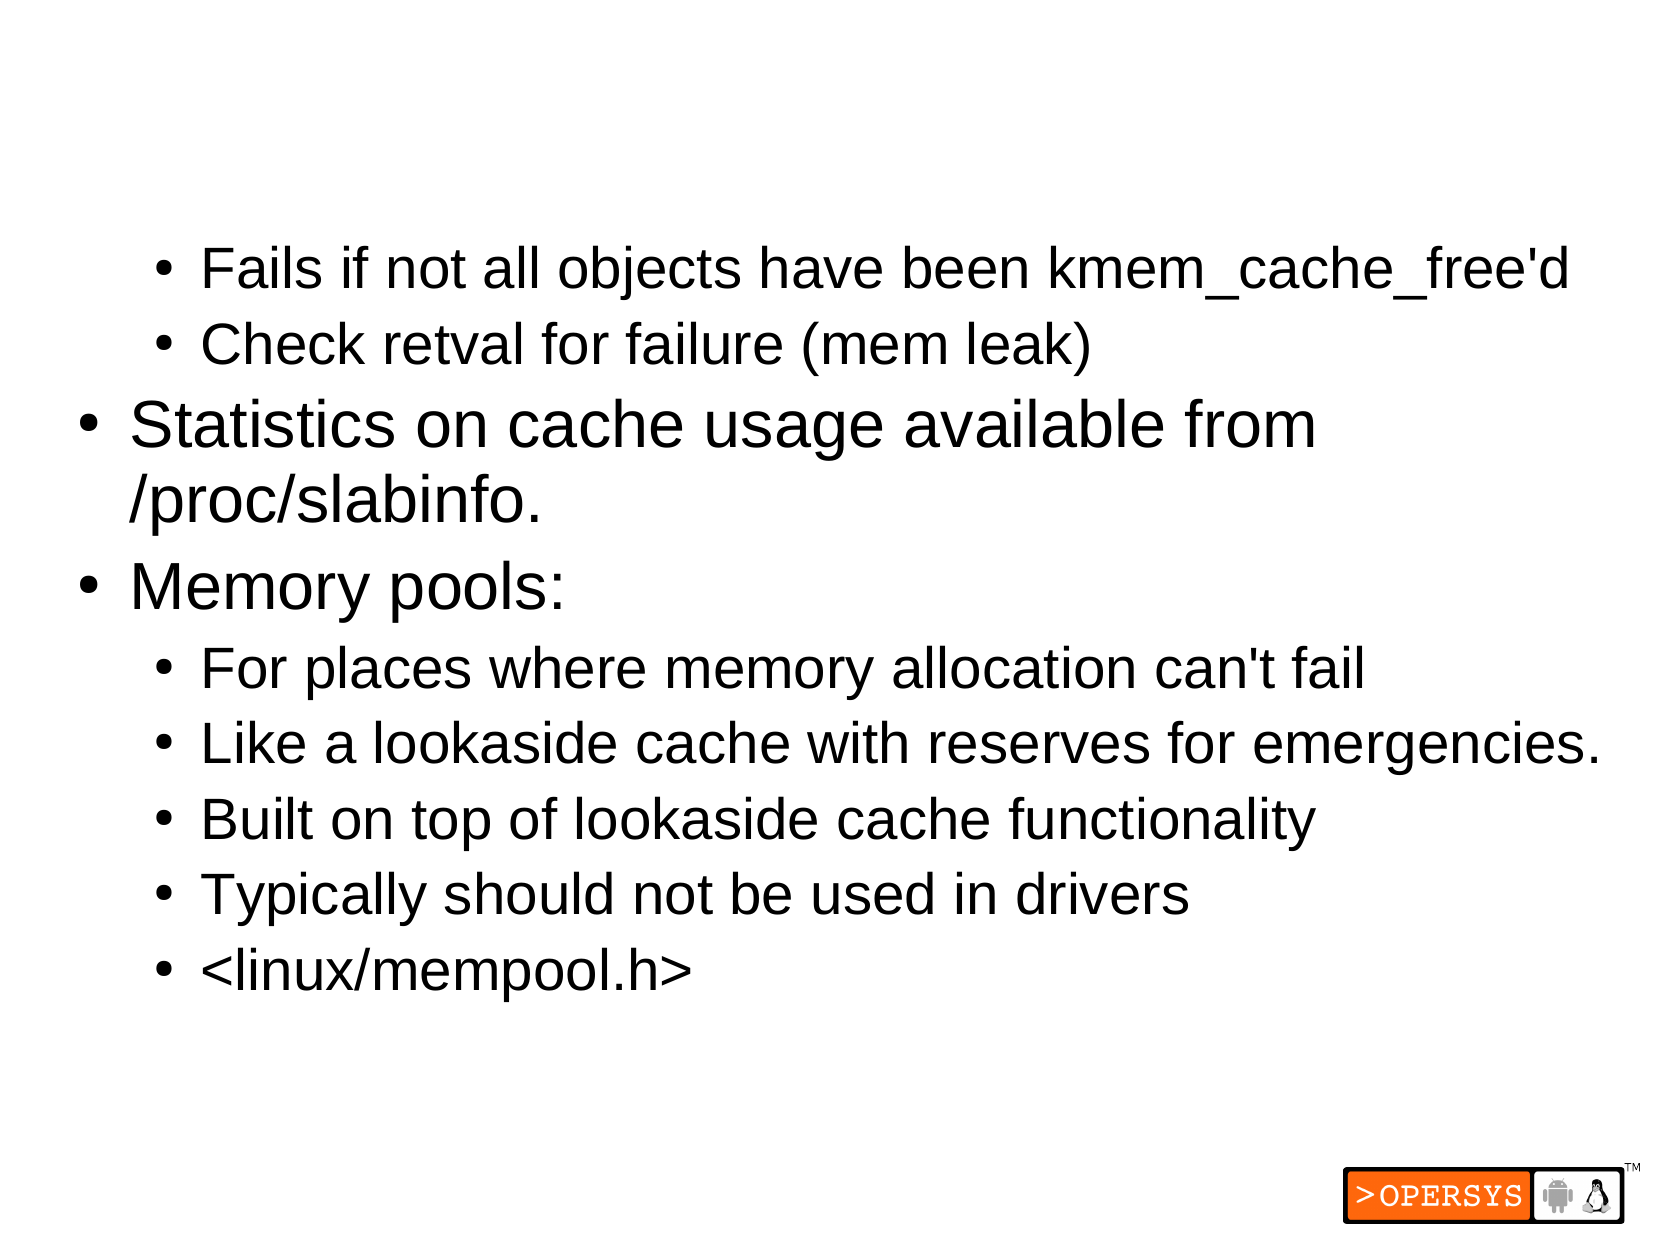

# Fails if not all objects have been kmem_cache_free'd
Check retval for failure (mem leak)
Statistics on cache usage available from /proc/slabinfo.
Memory pools:
For places where memory allocation can't fail
Like a lookaside cache with reserves for emergencies.
Built on top of lookaside cache functionality
Typically should not be used in drivers
<linux/mempool.h>